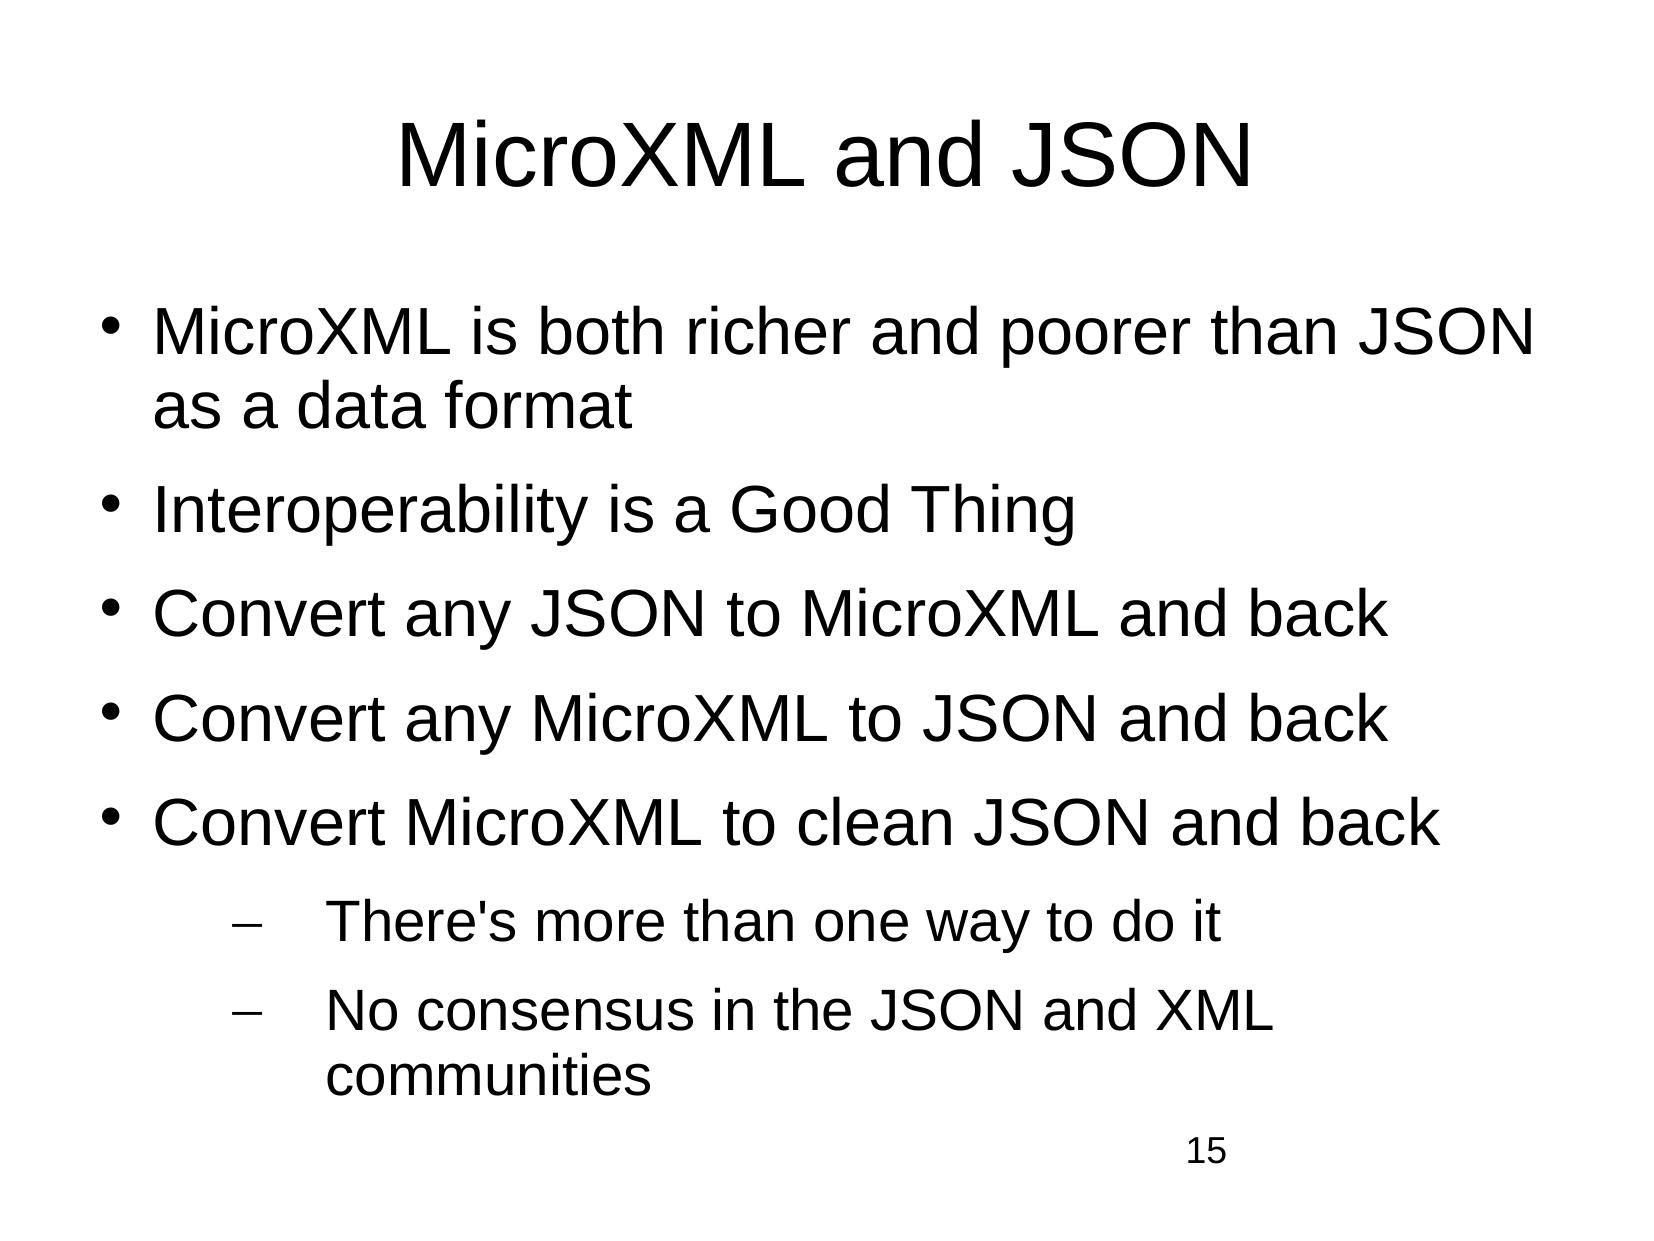

# MicroXML and JSON
MicroXML is both richer and poorer than JSON as a data format
Interoperability is a Good Thing
Convert any JSON to MicroXML and back
Convert any MicroXML to JSON and back
Convert MicroXML to clean JSON and back
There's more than one way to do it
No consensus in the JSON and XML communities
15